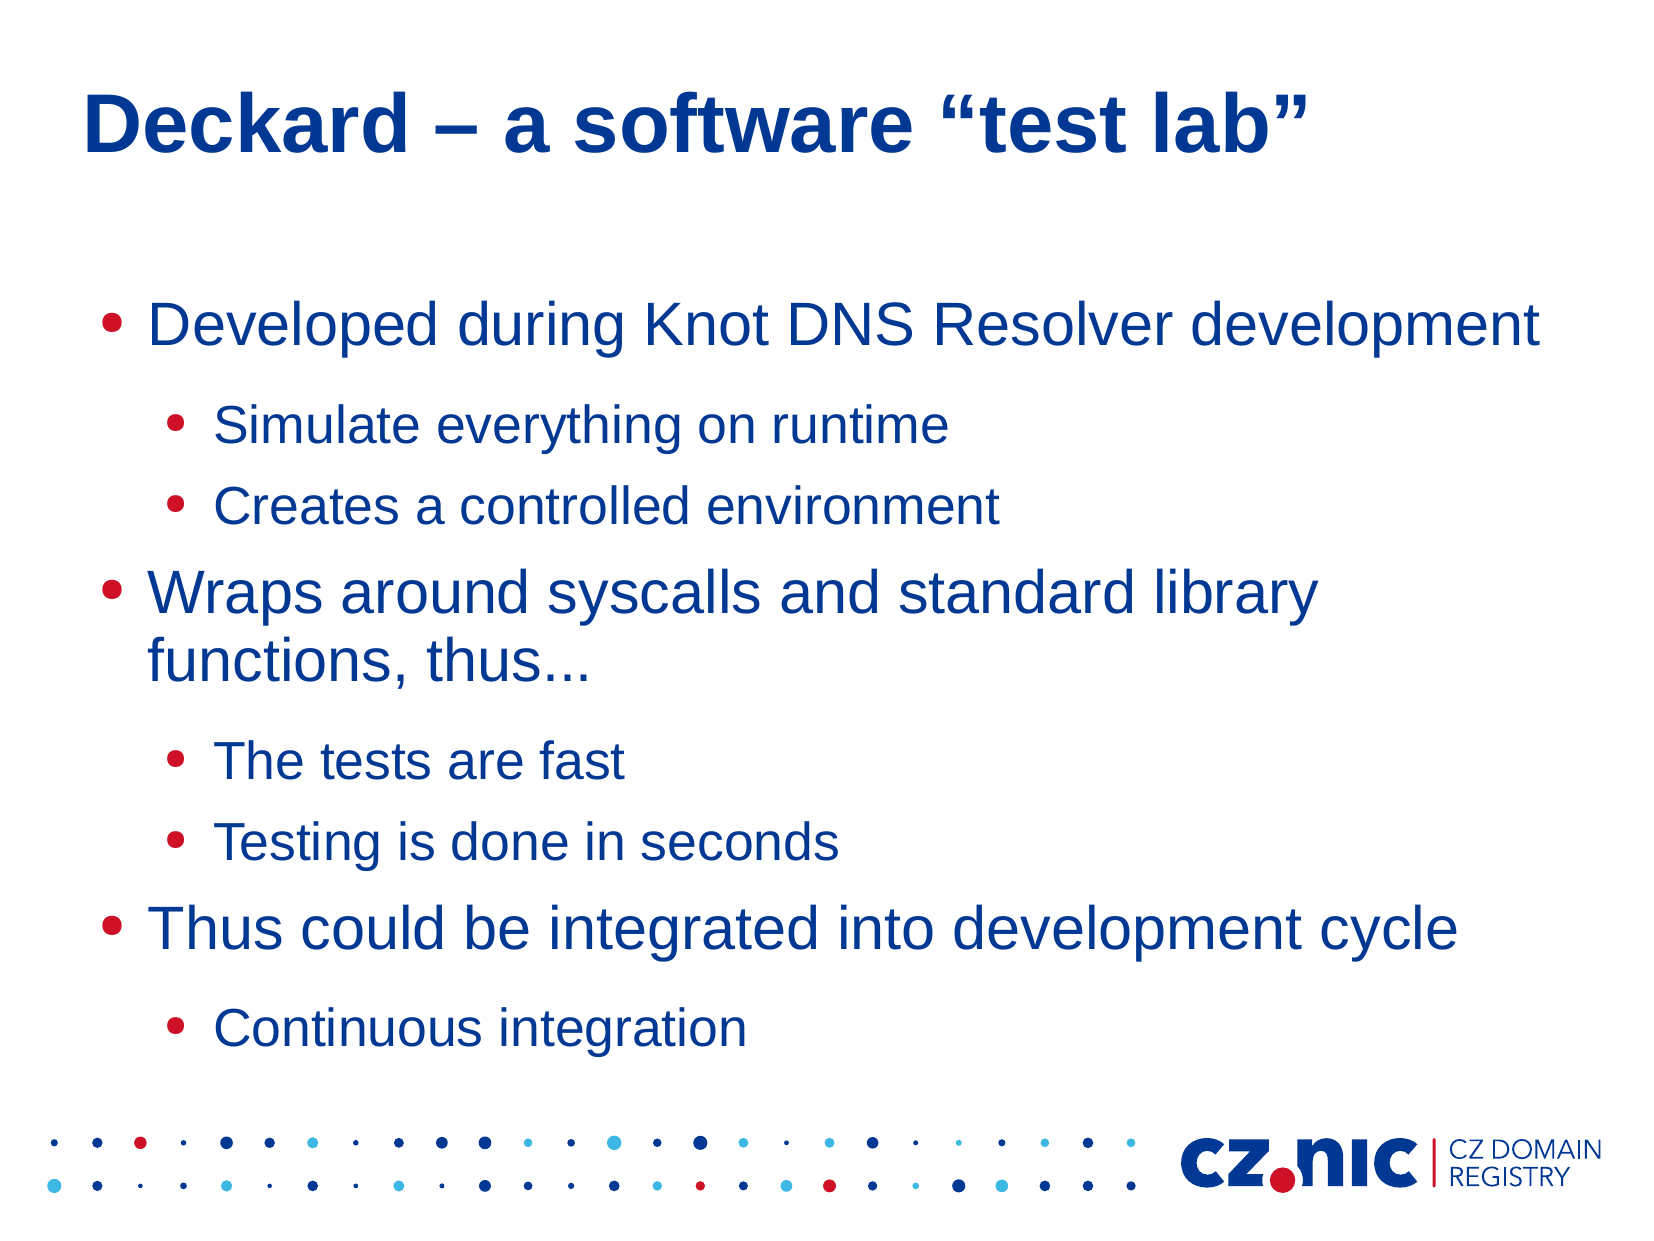

# Deckard – a software “test lab”
Developed during Knot DNS Resolver development
Simulate everything on runtime
Creates a controlled environment
Wraps around syscalls and standard library functions, thus...
The tests are fast
Testing is done in seconds
Thus could be integrated into development cycle
Continuous integration